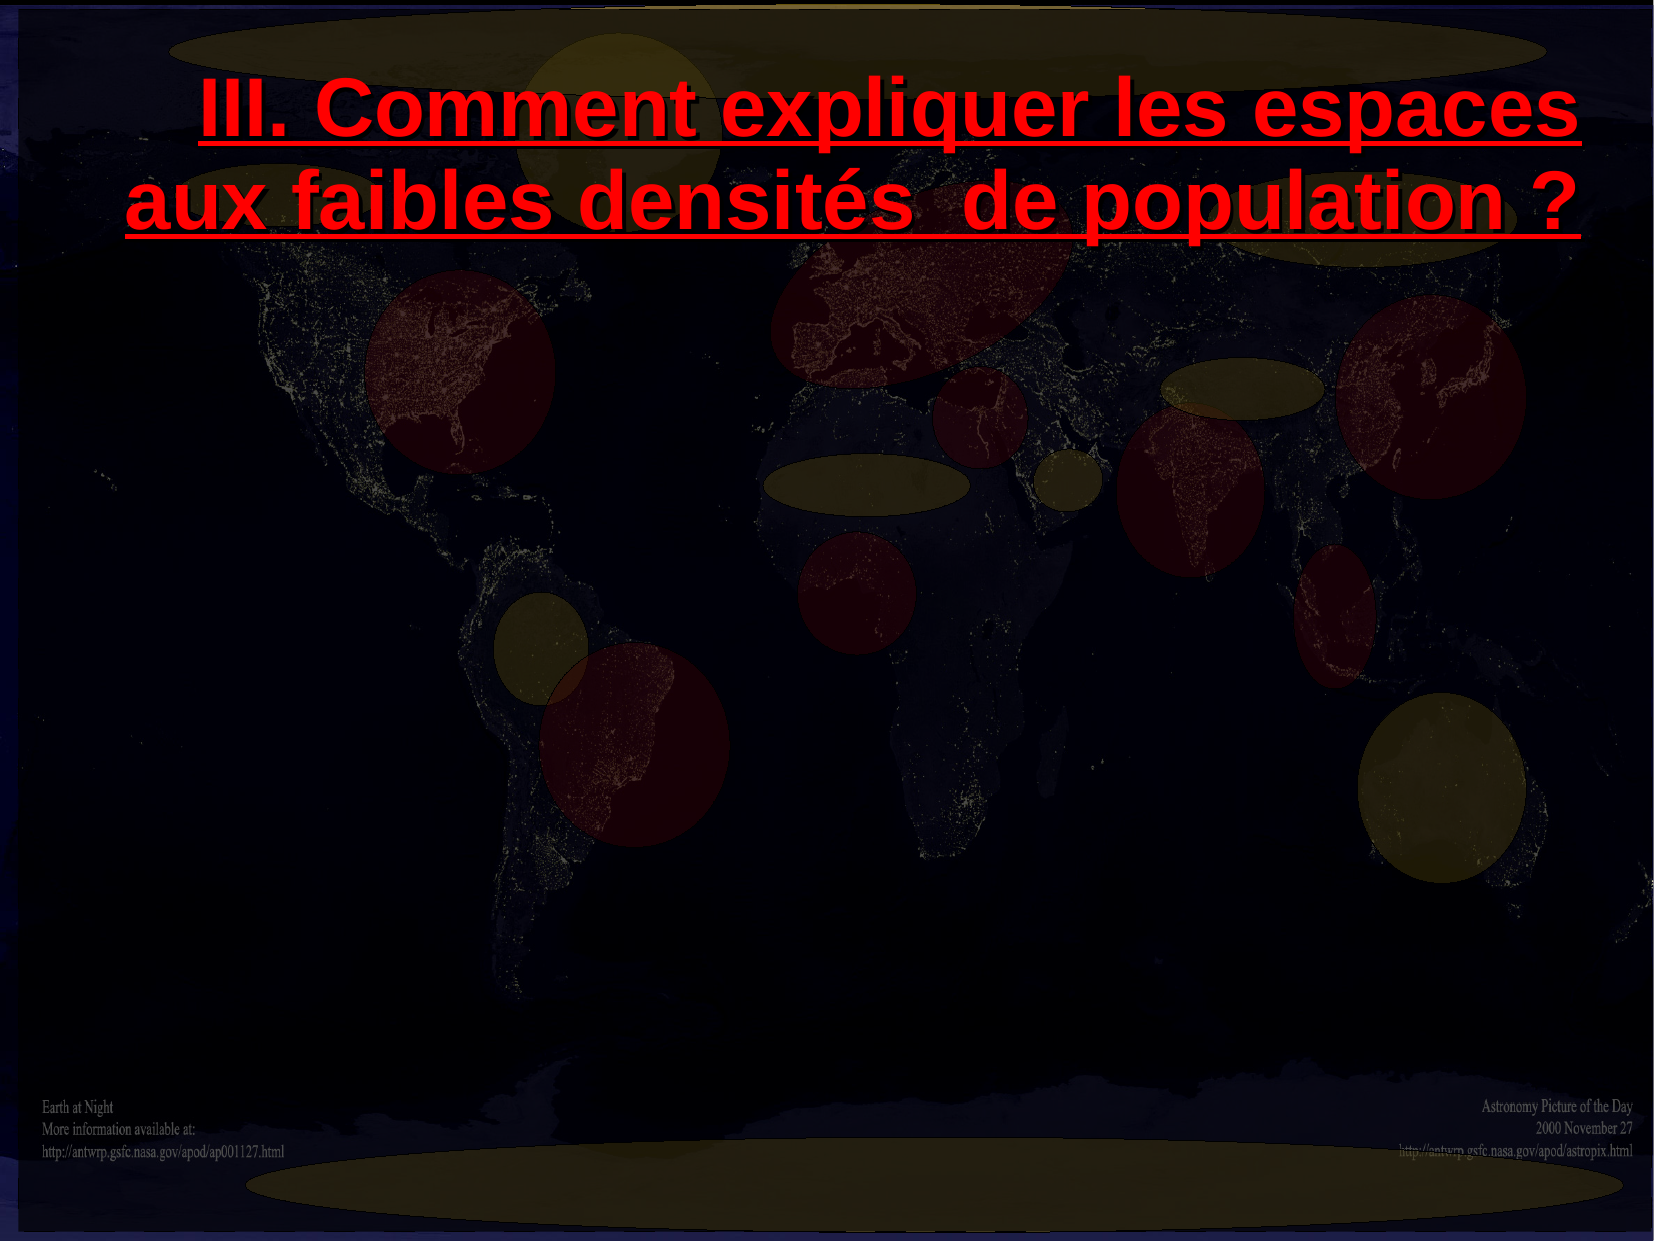

III. Comment expliquer les espaces aux faibles densités de population ?